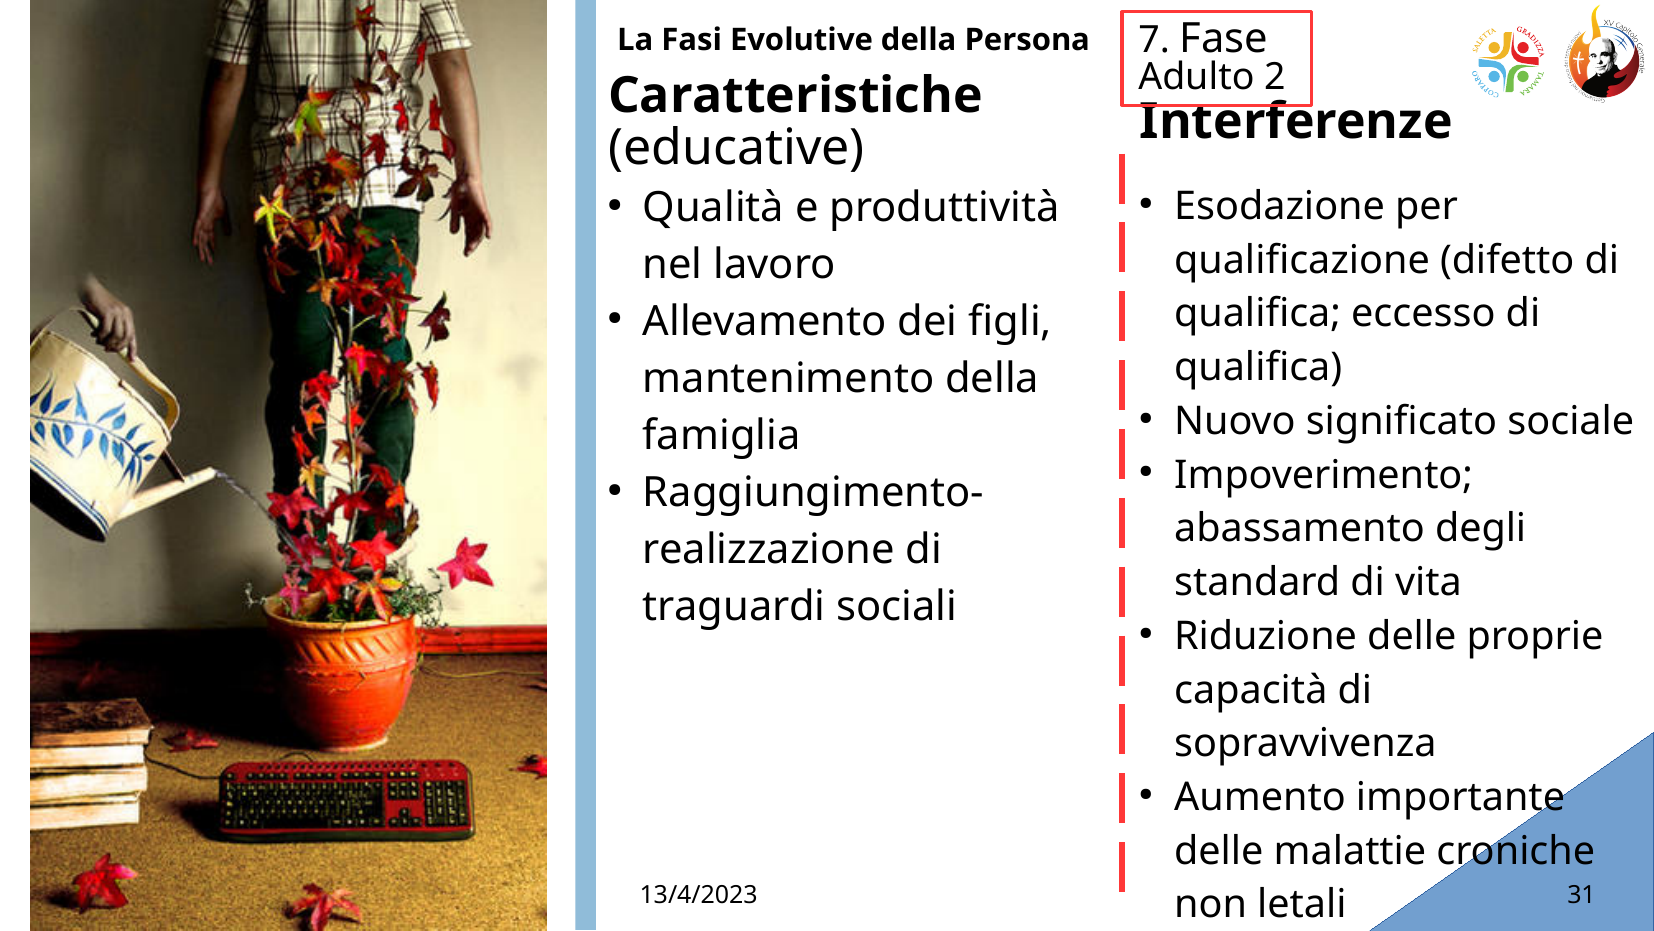

La Fasi Evolutive della Persona
7. Fase
Adulto 2
Interferenze
Caratteristiche
(educative)
# Qualità e produttività nel lavoro
Allevamento dei figli, mantenimento della famiglia
Raggiungimento-realizzazione di traguardi sociali
Esodazione per qualificazione (difetto di qualifica; eccesso di qualifica)
Nuovo significato sociale
Impoverimento; abassamento degli standard di vita
Riduzione delle proprie capacità di sopravvivenza
Aumento importante delle malattie croniche non letali